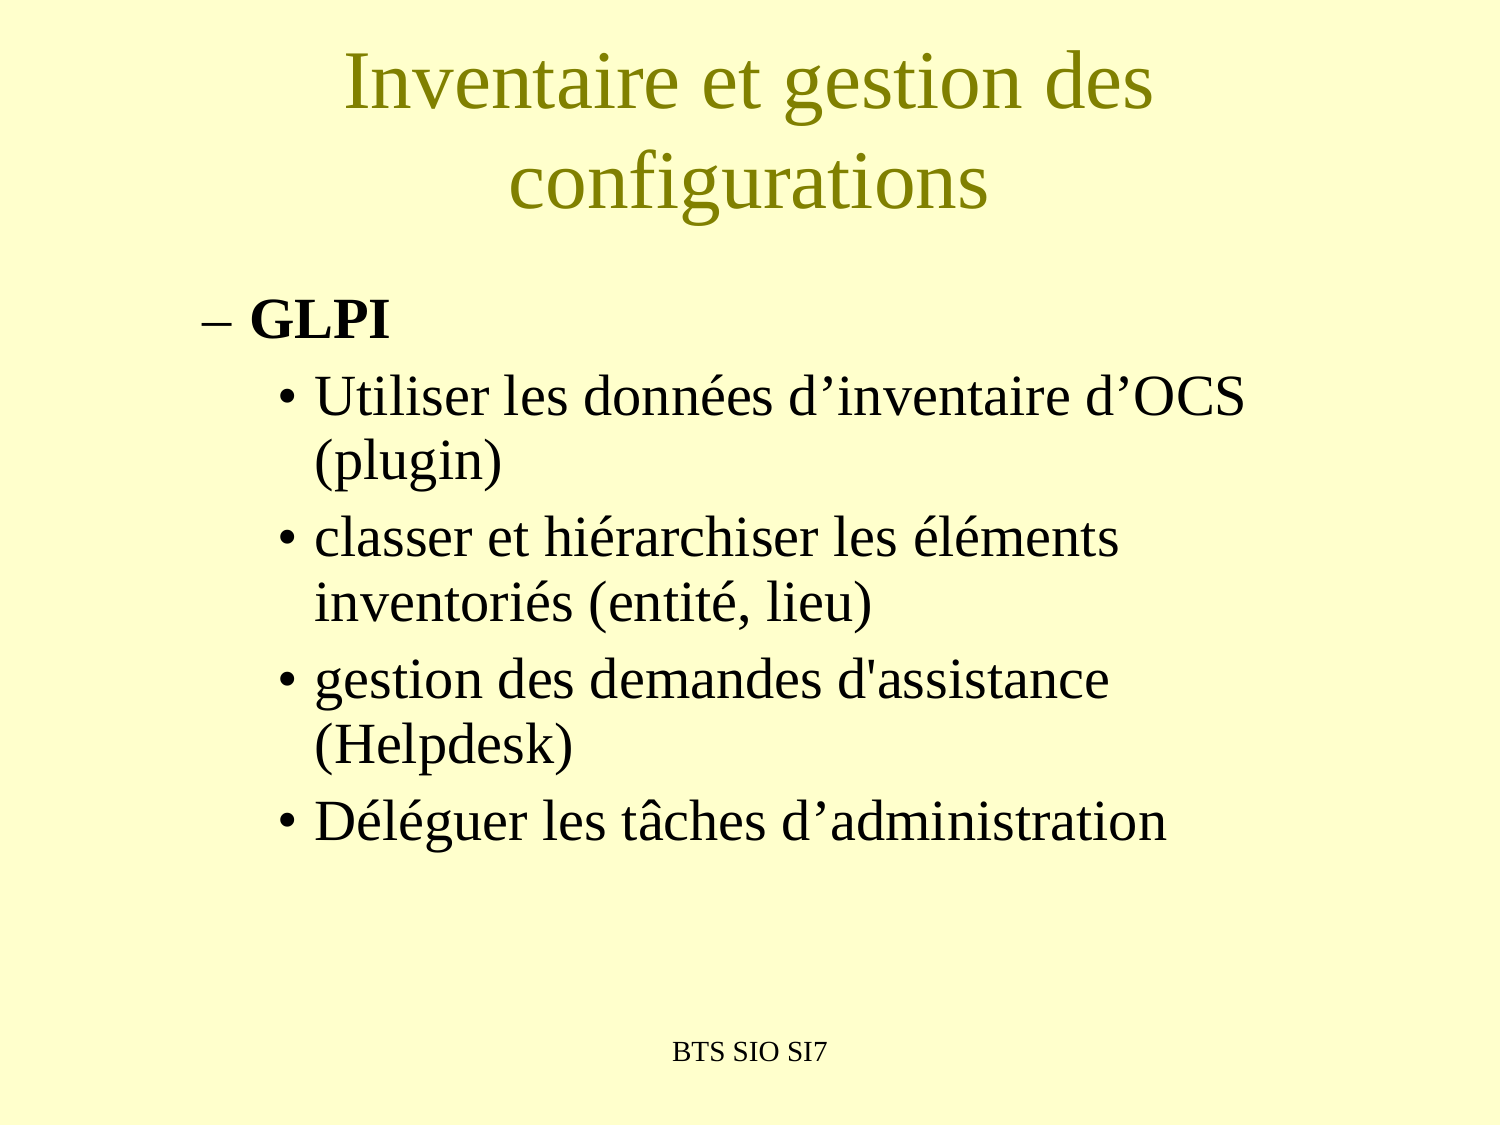

# GLPI
Utiliser les données d’inventaire d’OCS (plugin)
classer et hiérarchiser les éléments inventoriés (entité, lieu)
gestion des demandes d'assistance (Helpdesk)
Déléguer les tâches d’administration
BTS SIO SI7